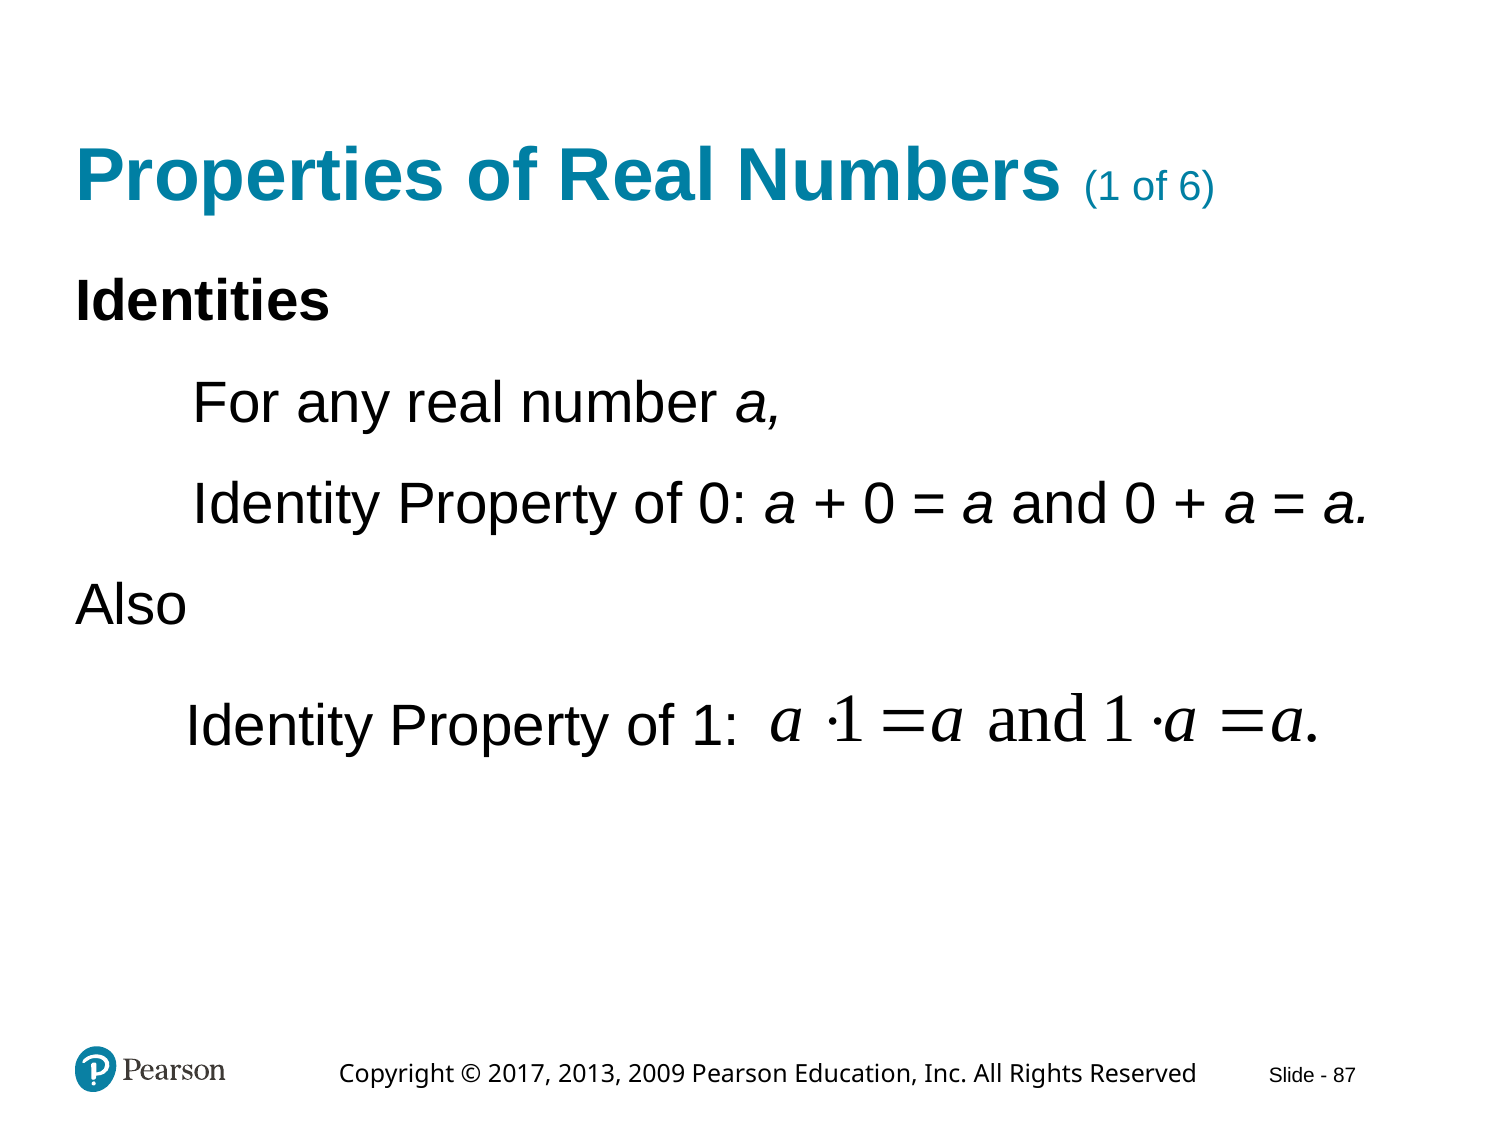

# Properties of Real Numbers (1 of 6)
Identities
For any real number a,
Identity Property of 0: a + 0 = a and 0 + a = a.
Also
Identity Property of 1: